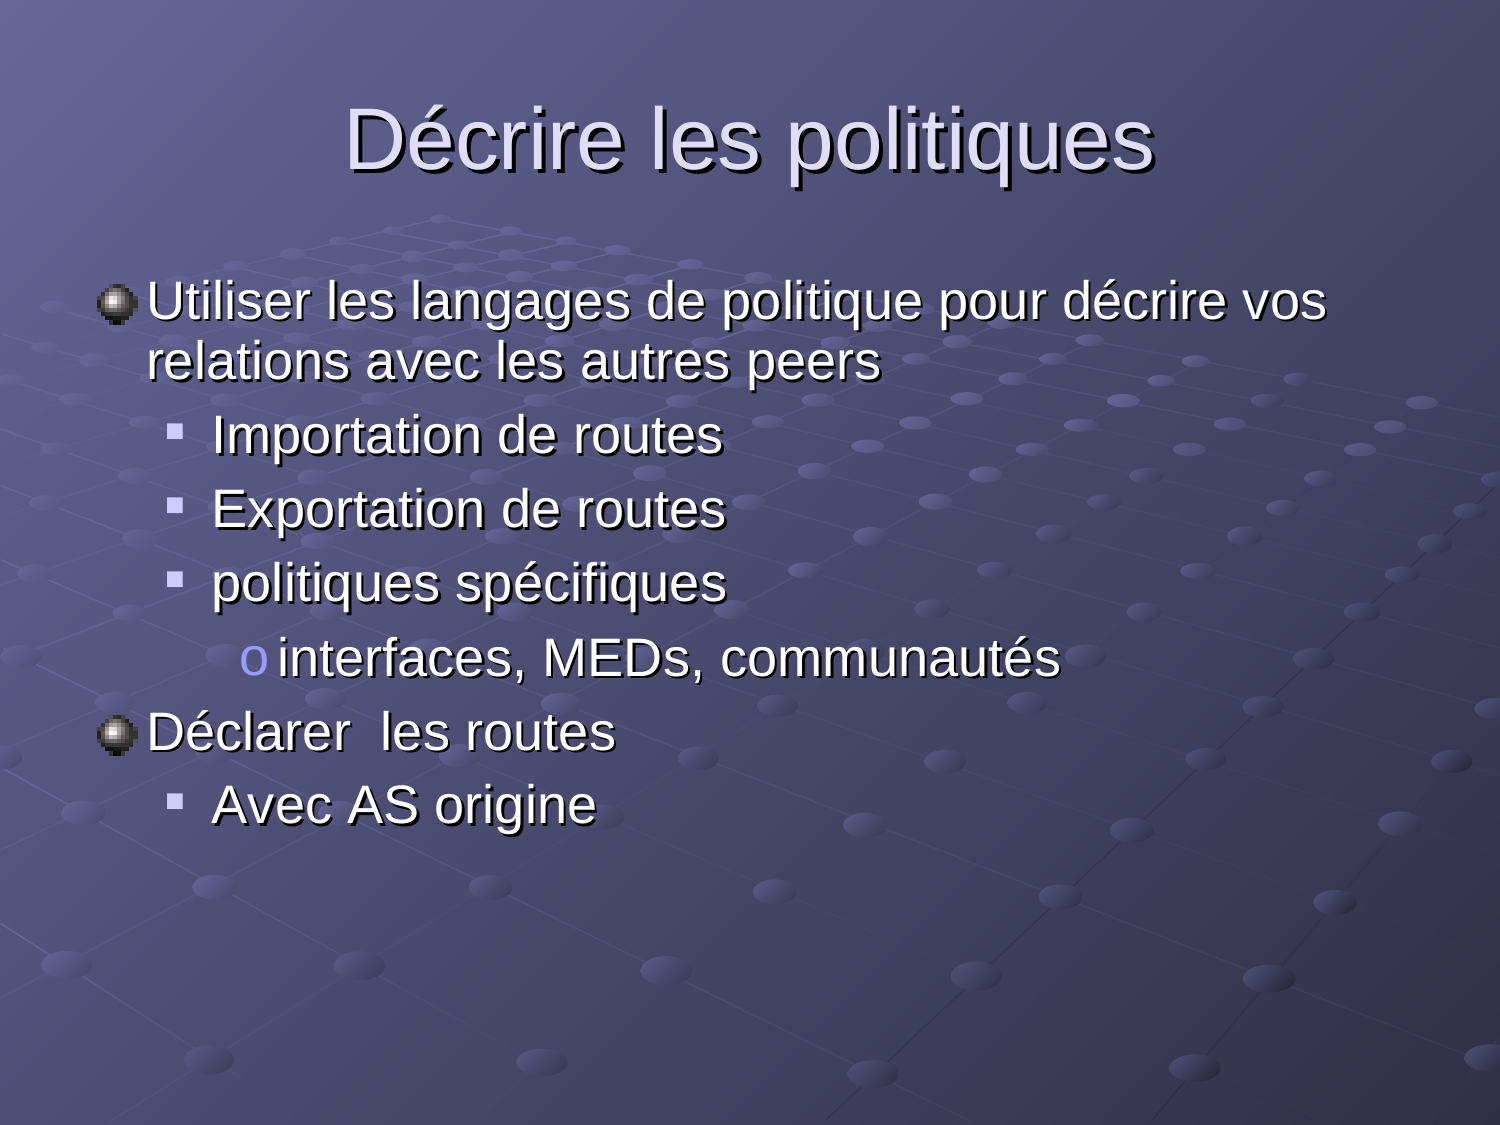

# Décrire les politiques
Utiliser les langages de politique pour décrire vos relations avec les autres peers
Importation de routes
Exportation de routes
politiques spécifiques
interfaces, MEDs, communautés
Déclarer les routes
Avec AS origine